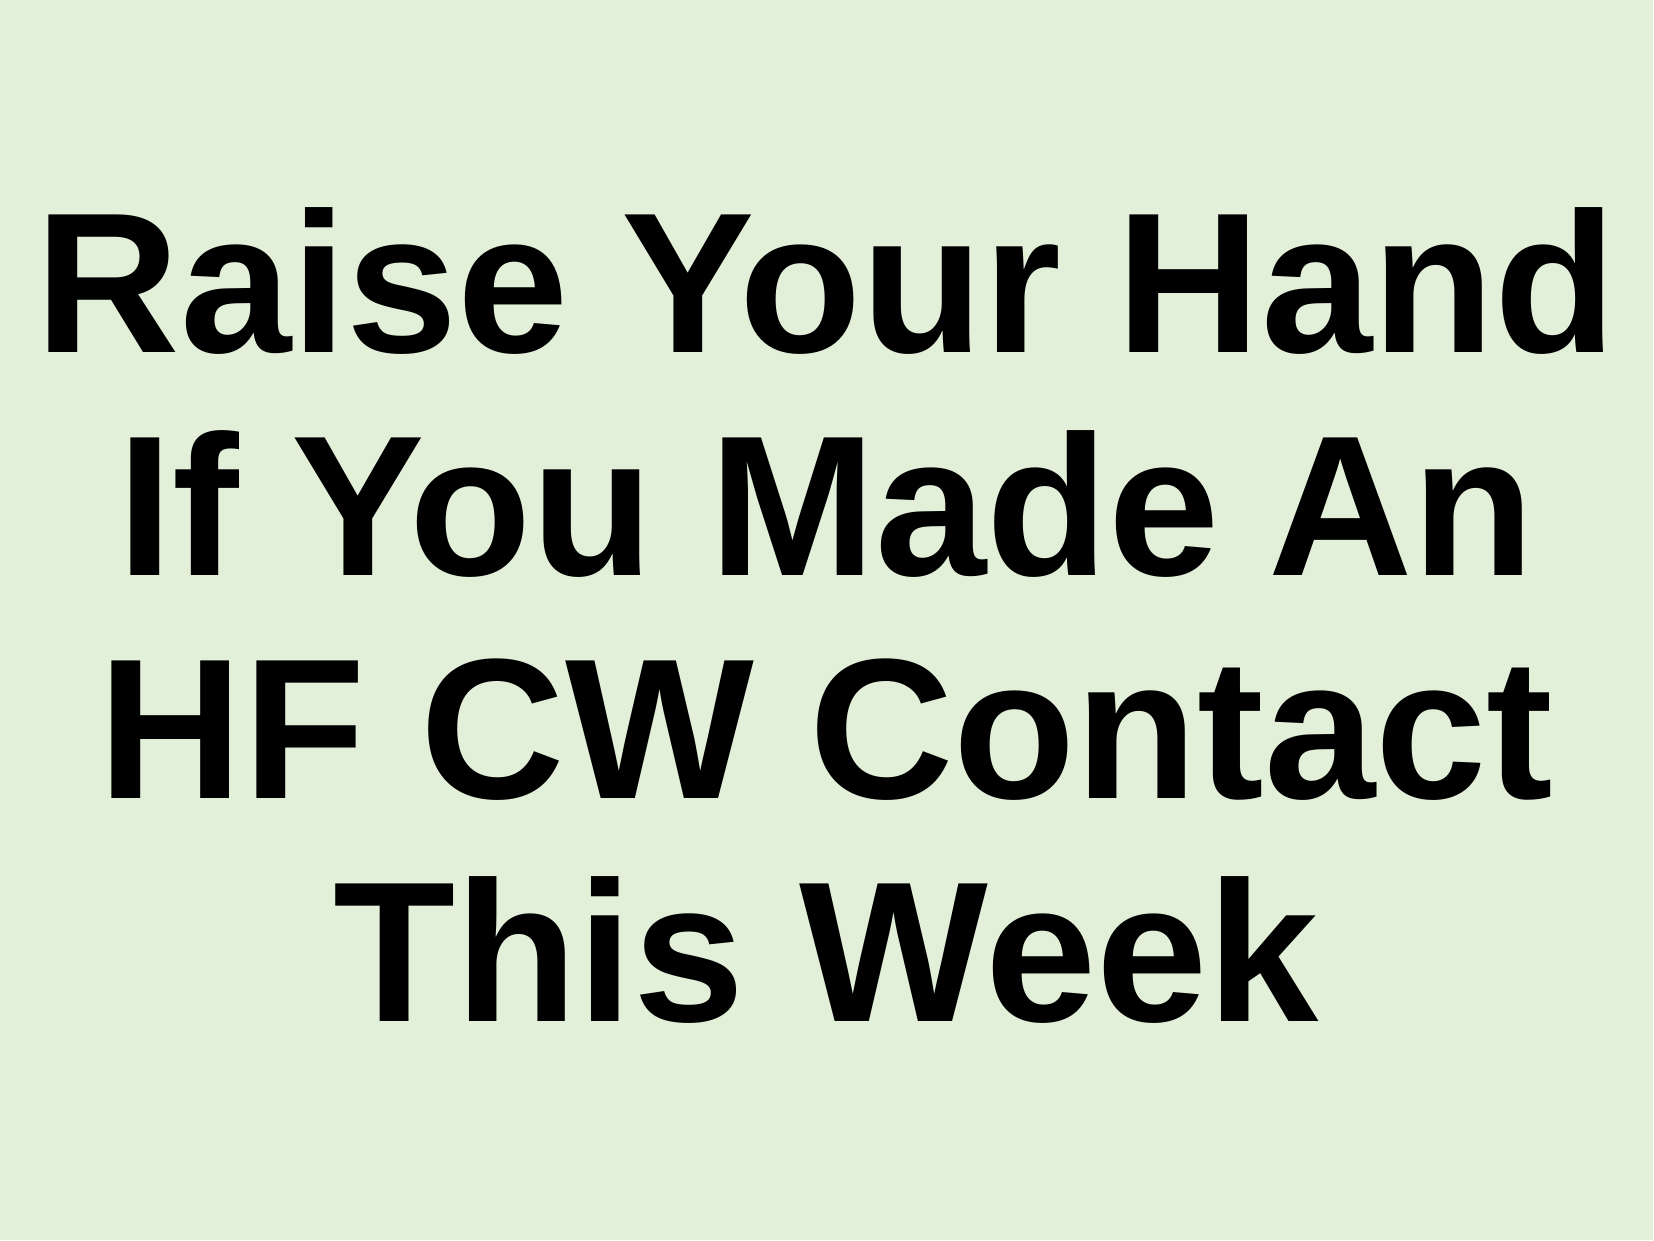

Raise Your Hand If You Made An HF CW Contact This Week